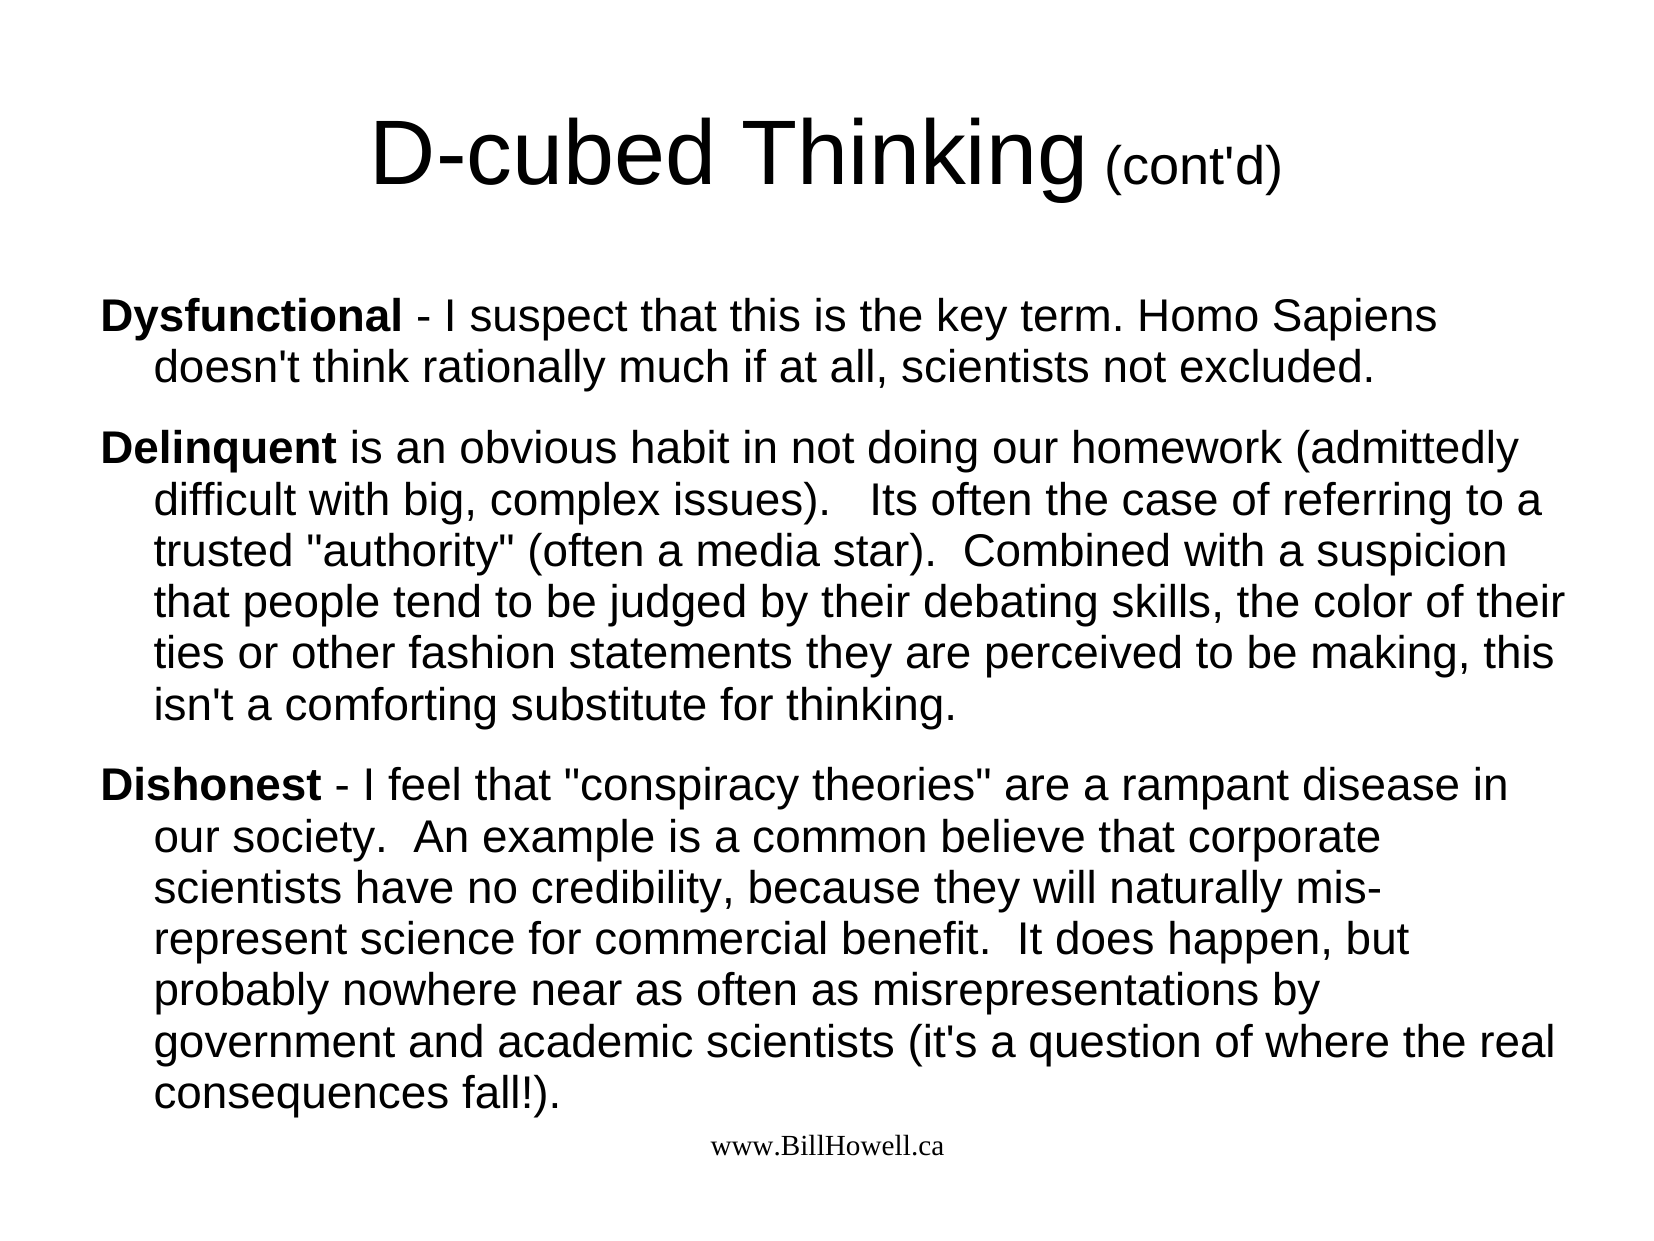

# D-cubed Thinking (cont'd)
Dysfunctional - I suspect that this is the key term. Homo Sapiens doesn't think rationally much if at all, scientists not excluded.
Delinquent is an obvious habit in not doing our homework (admittedly difficult with big, complex issues). Its often the case of referring to a trusted "authority" (often a media star). Combined with a suspicion that people tend to be judged by their debating skills, the color of their ties or other fashion statements they are perceived to be making, this isn't a comforting substitute for thinking.
Dishonest - I feel that "conspiracy theories" are a rampant disease in our society. An example is a common believe that corporate scientists have no credibility, because they will naturally mis-represent science for commercial benefit. It does happen, but probably nowhere near as often as misrepresentations by government and academic scientists (it's a question of where the real consequences fall!).